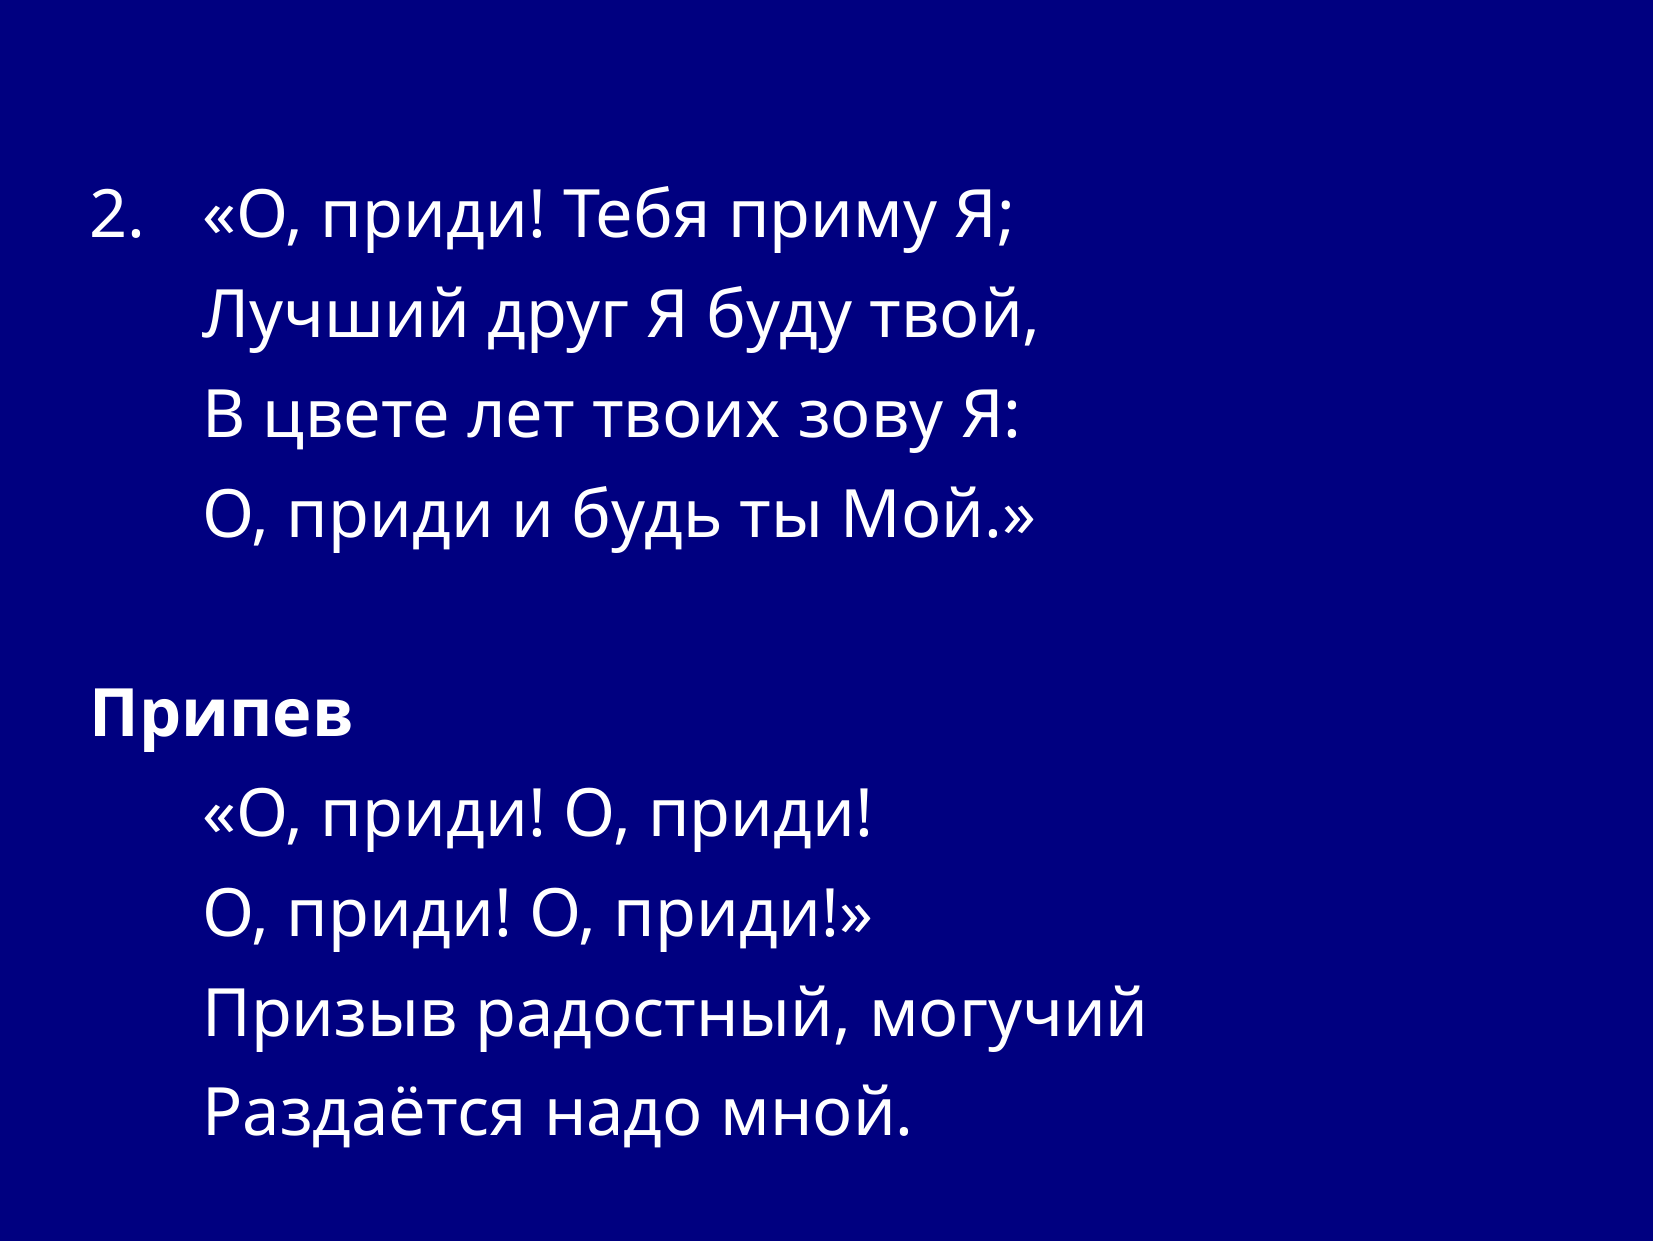

2.	«О, приди! Тебя приму Я;
	Лучший друг Я буду твой,
	В цвете лет твоих зову Я:
	О, приди и будь ты Мой.»
Припев
	«О, приди! О, приди!
	О, приди! О, приди!»
	Призыв радостный, могучий
	Раздаётся надо мной.